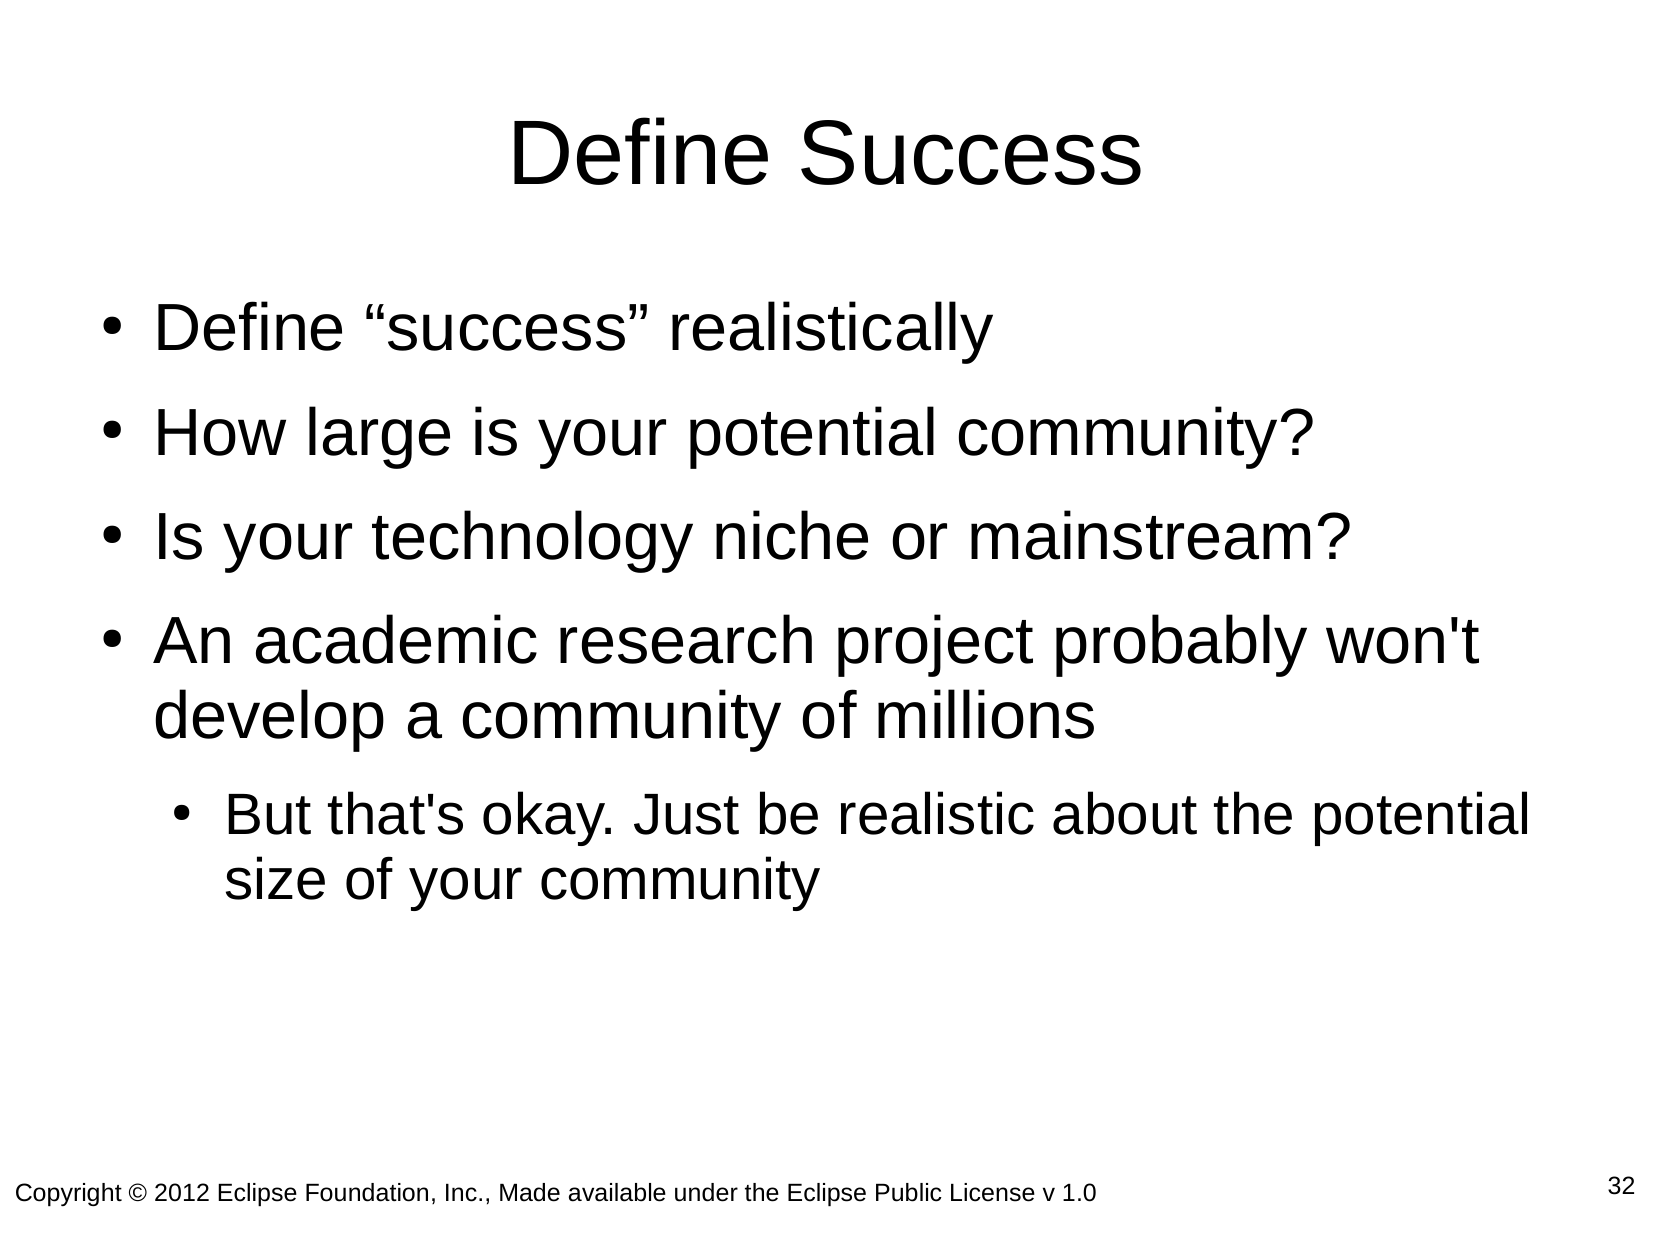

# Define Success
Define “success” realistically
How large is your potential community?
Is your technology niche or mainstream?
An academic research project probably won't develop a community of millions
But that's okay. Just be realistic about the potential size of your community
32